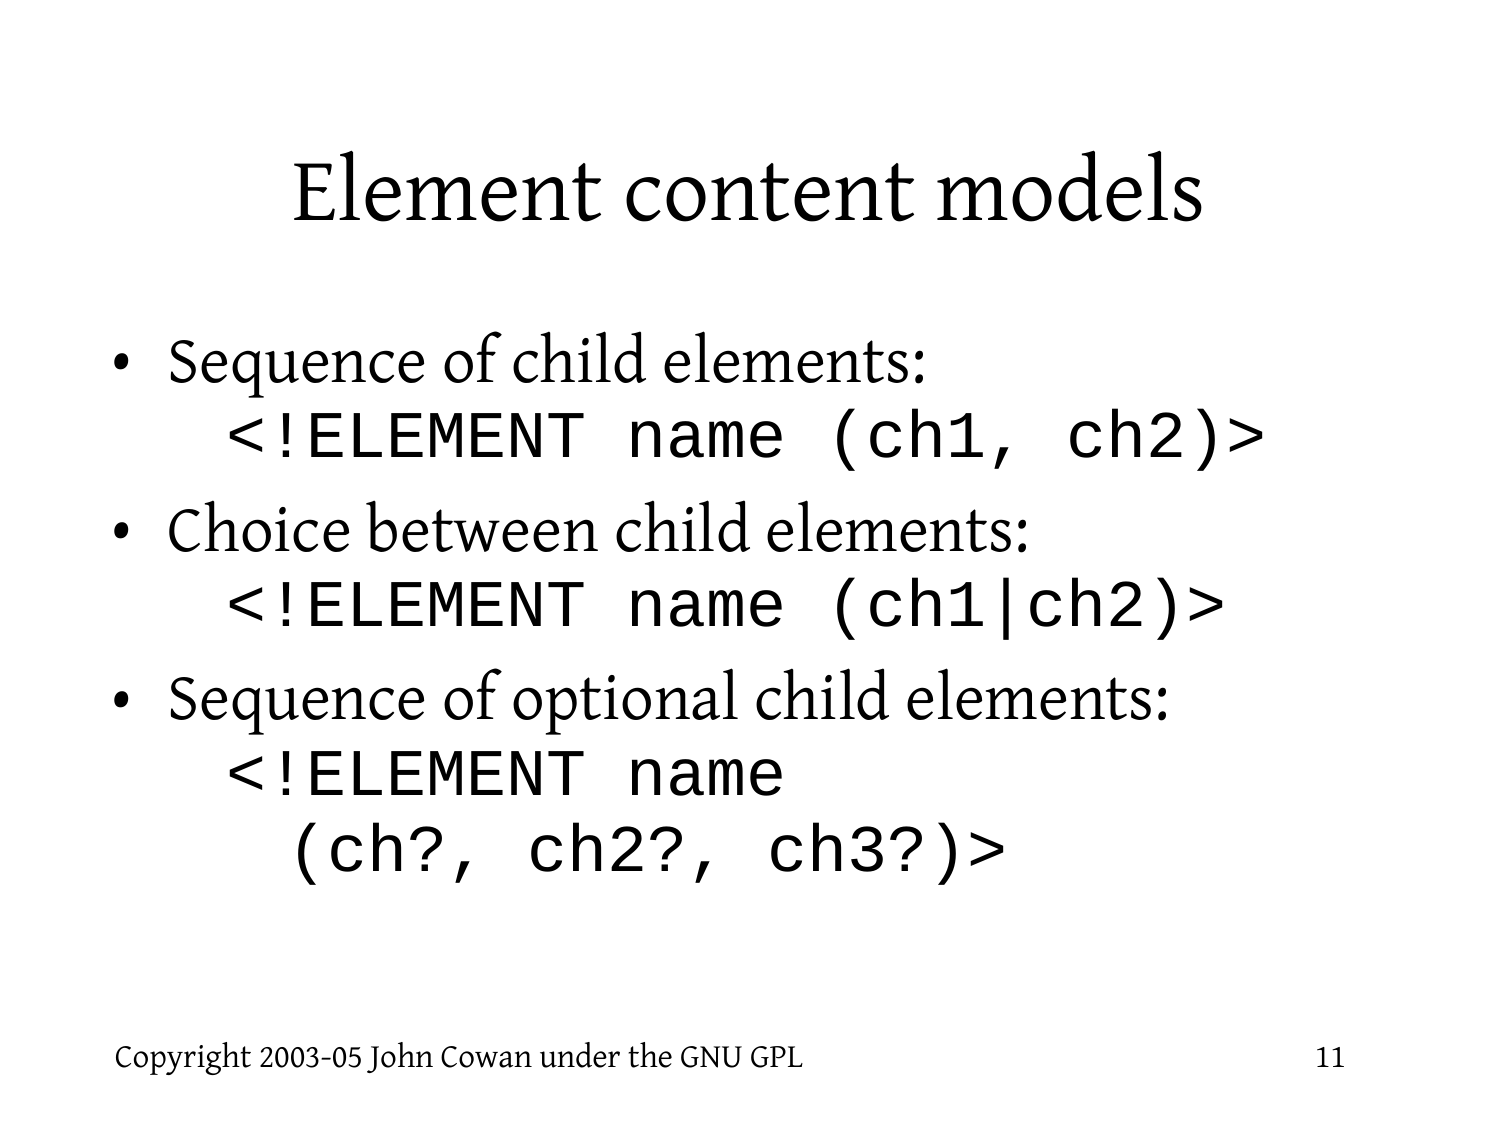

# Element content models
Sequence of child elements:
 <!ELEMENT name (ch1, ch2)>
Choice between child elements:
 <!ELEMENT name (ch1|ch2)>
Sequence of optional child elements:
 <!ELEMENT name
 (ch?, ch2?, ch3?)>